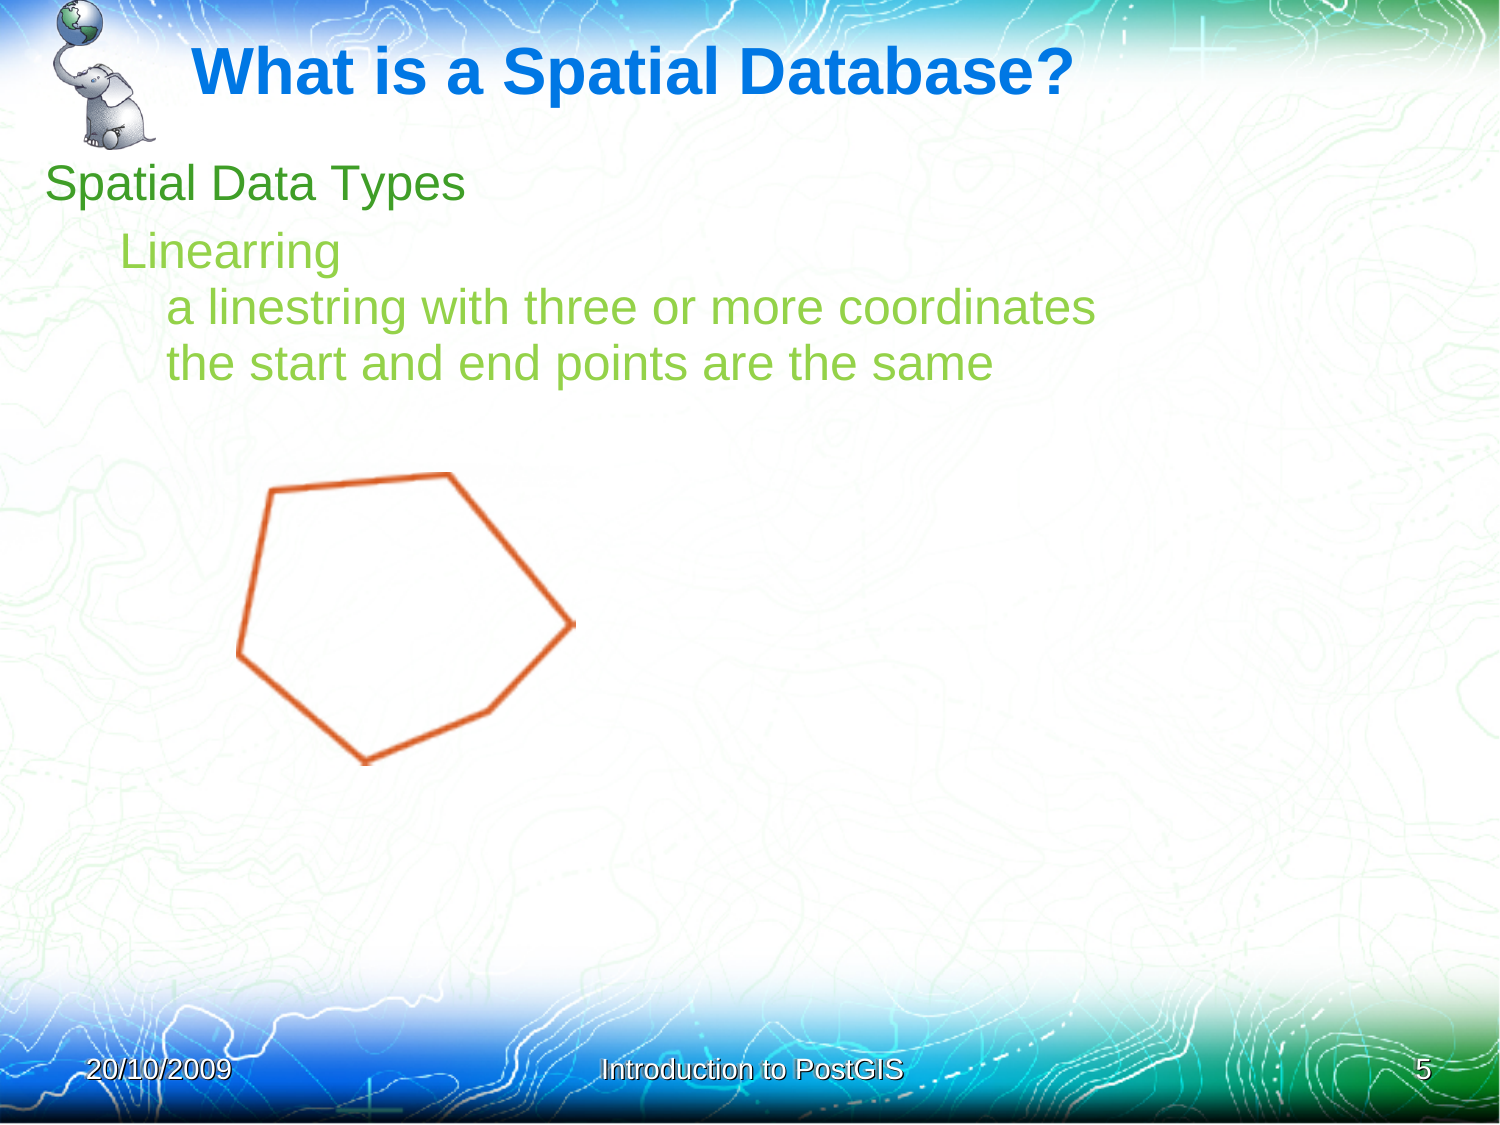

# What is a Spatial Database?
Spatial Data Types
Linearring
a linestring with three or more coordinates
the start and end points are the same
20/10/2009
Introduction to PostGIS
5